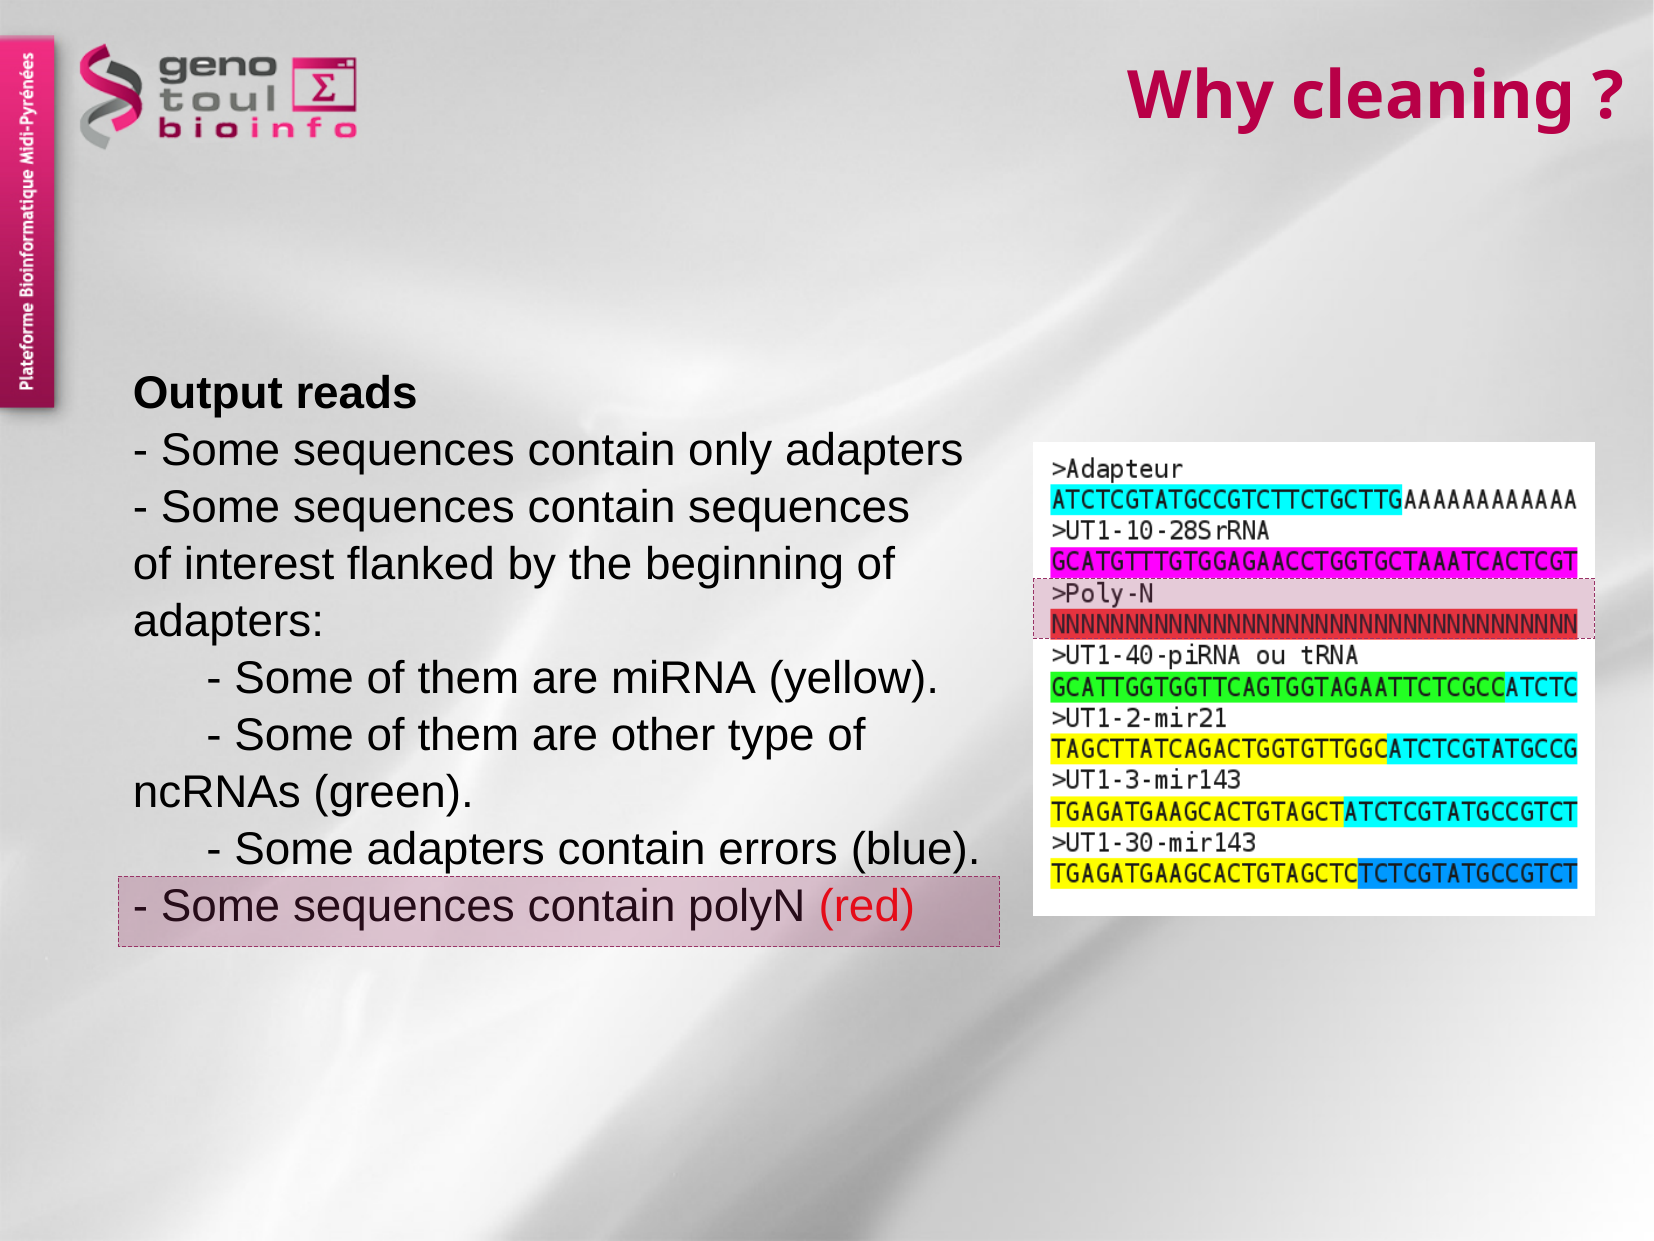

# Why cleaning ?
Output reads
- Some sequences contain only adapters
- Some sequences contain sequences
of interest flanked by the beginning of
adapters:
	- Some of them are miRNA (yellow).
	- Some of them are other type of
ncRNAs (green).
	- Some adapters contain errors (blue).
- Some sequences contain polyN (red)